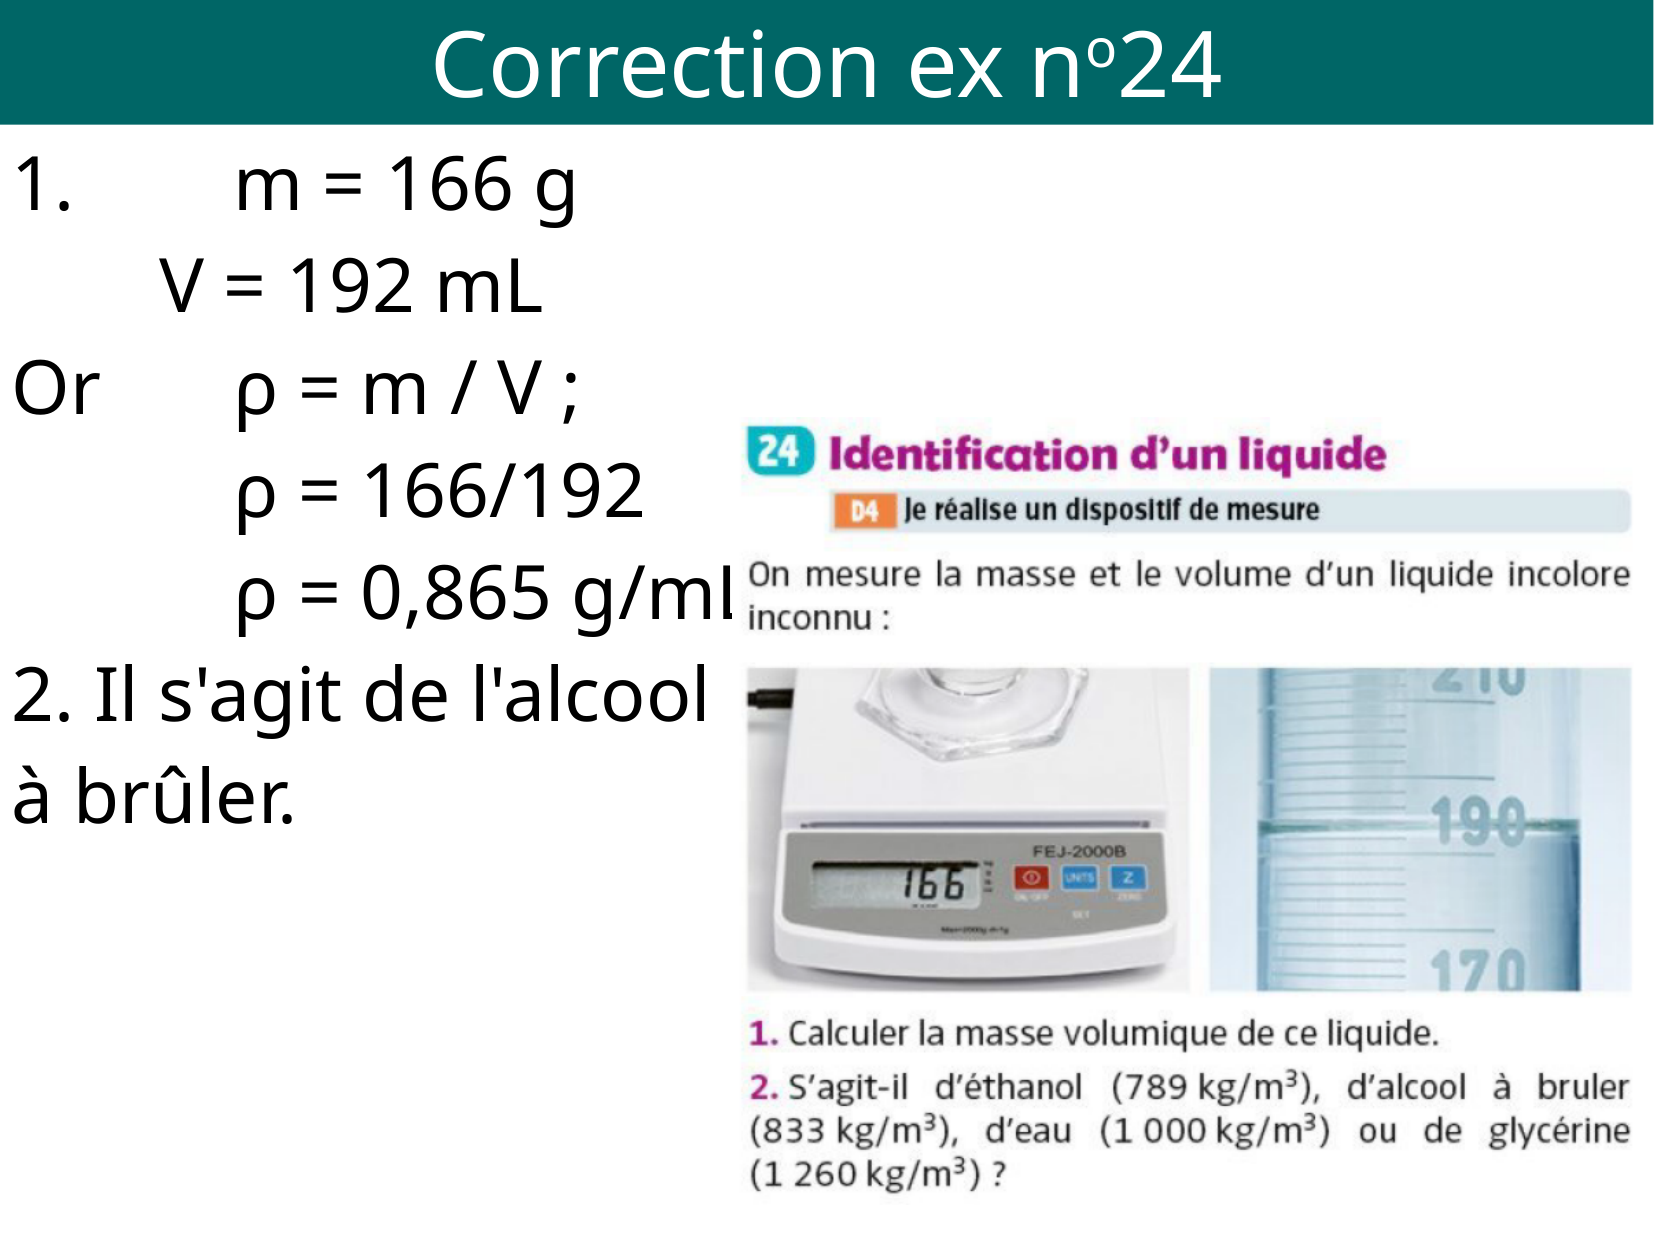

# Correction ex no24
1. 		m = 166 g
		V = 192 mL
Or 		ρ = m / V ;
			ρ = 166/192
			ρ = 0,865 g/mL
2. Il s'agit de l'alcool
à brûler.